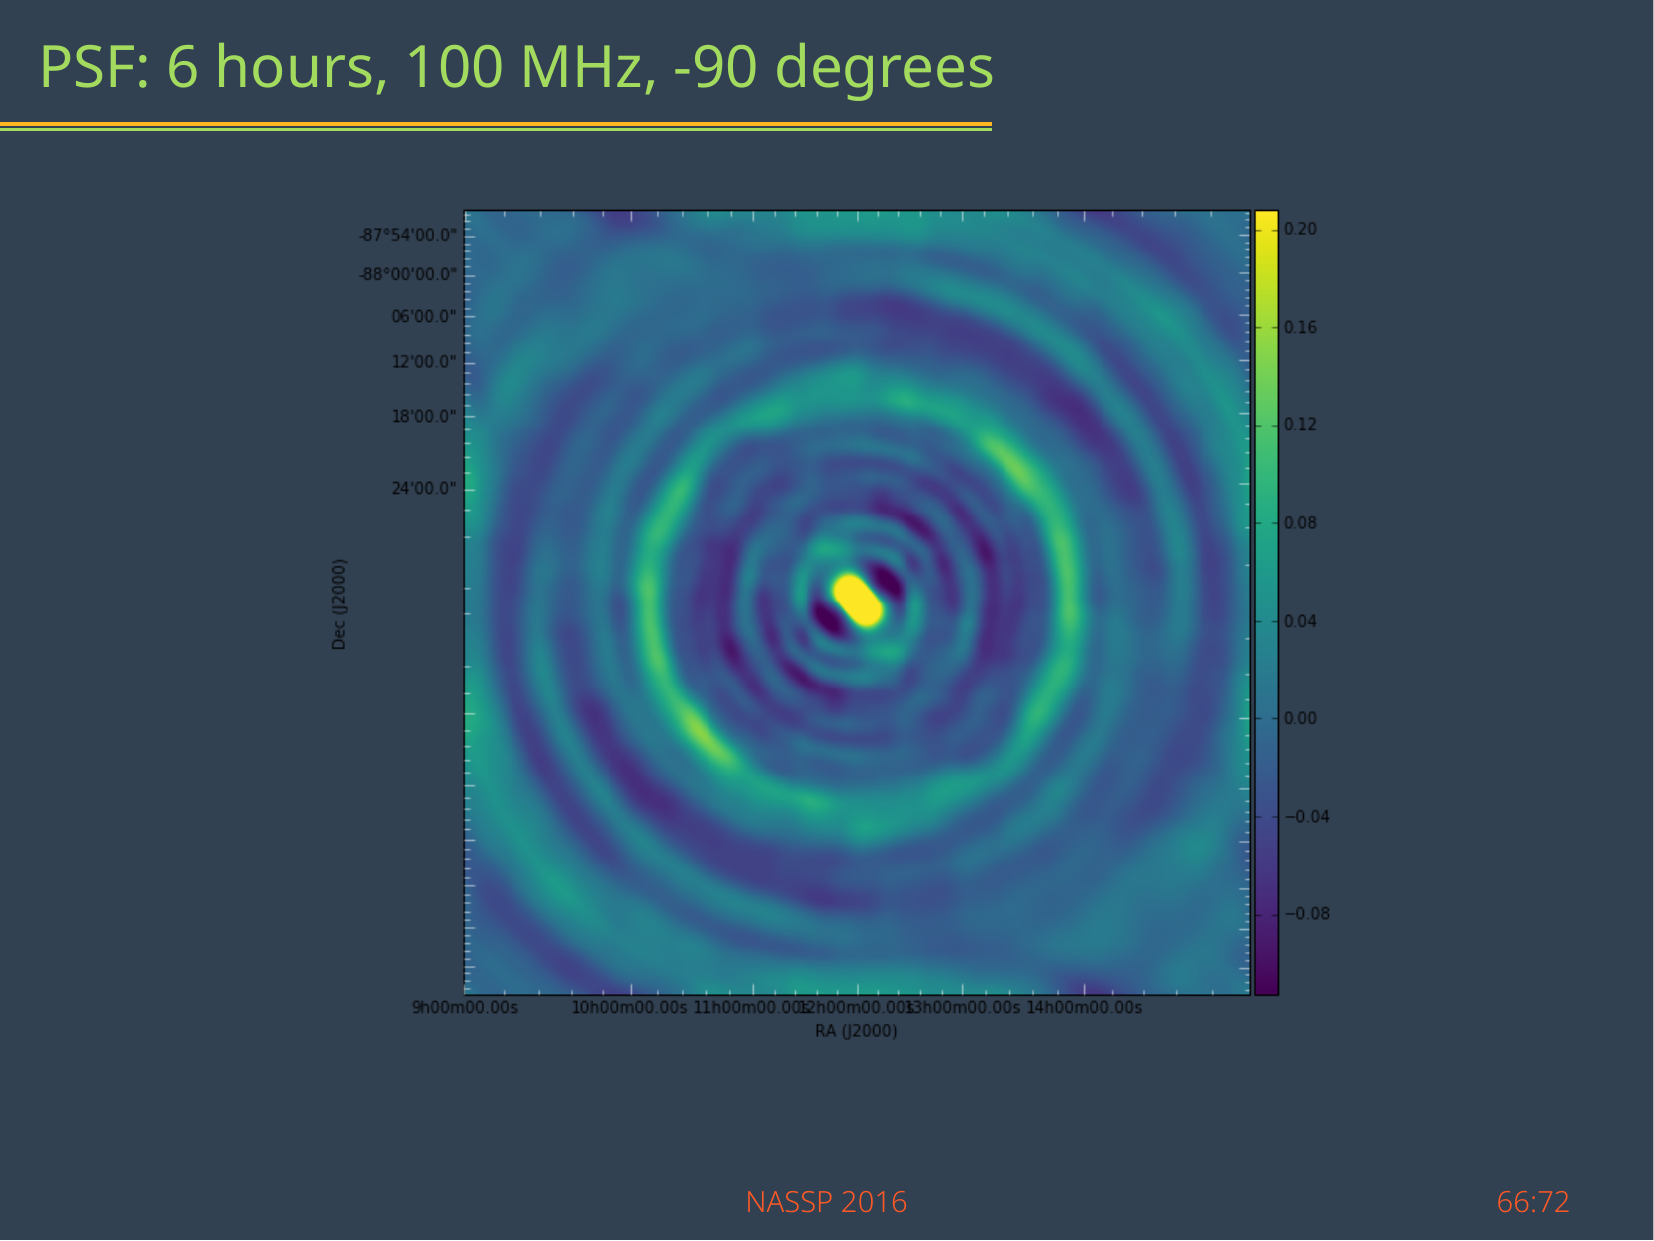

PSF: 6 hours, 100 MHz, -90 degrees
NASSP 2016
66